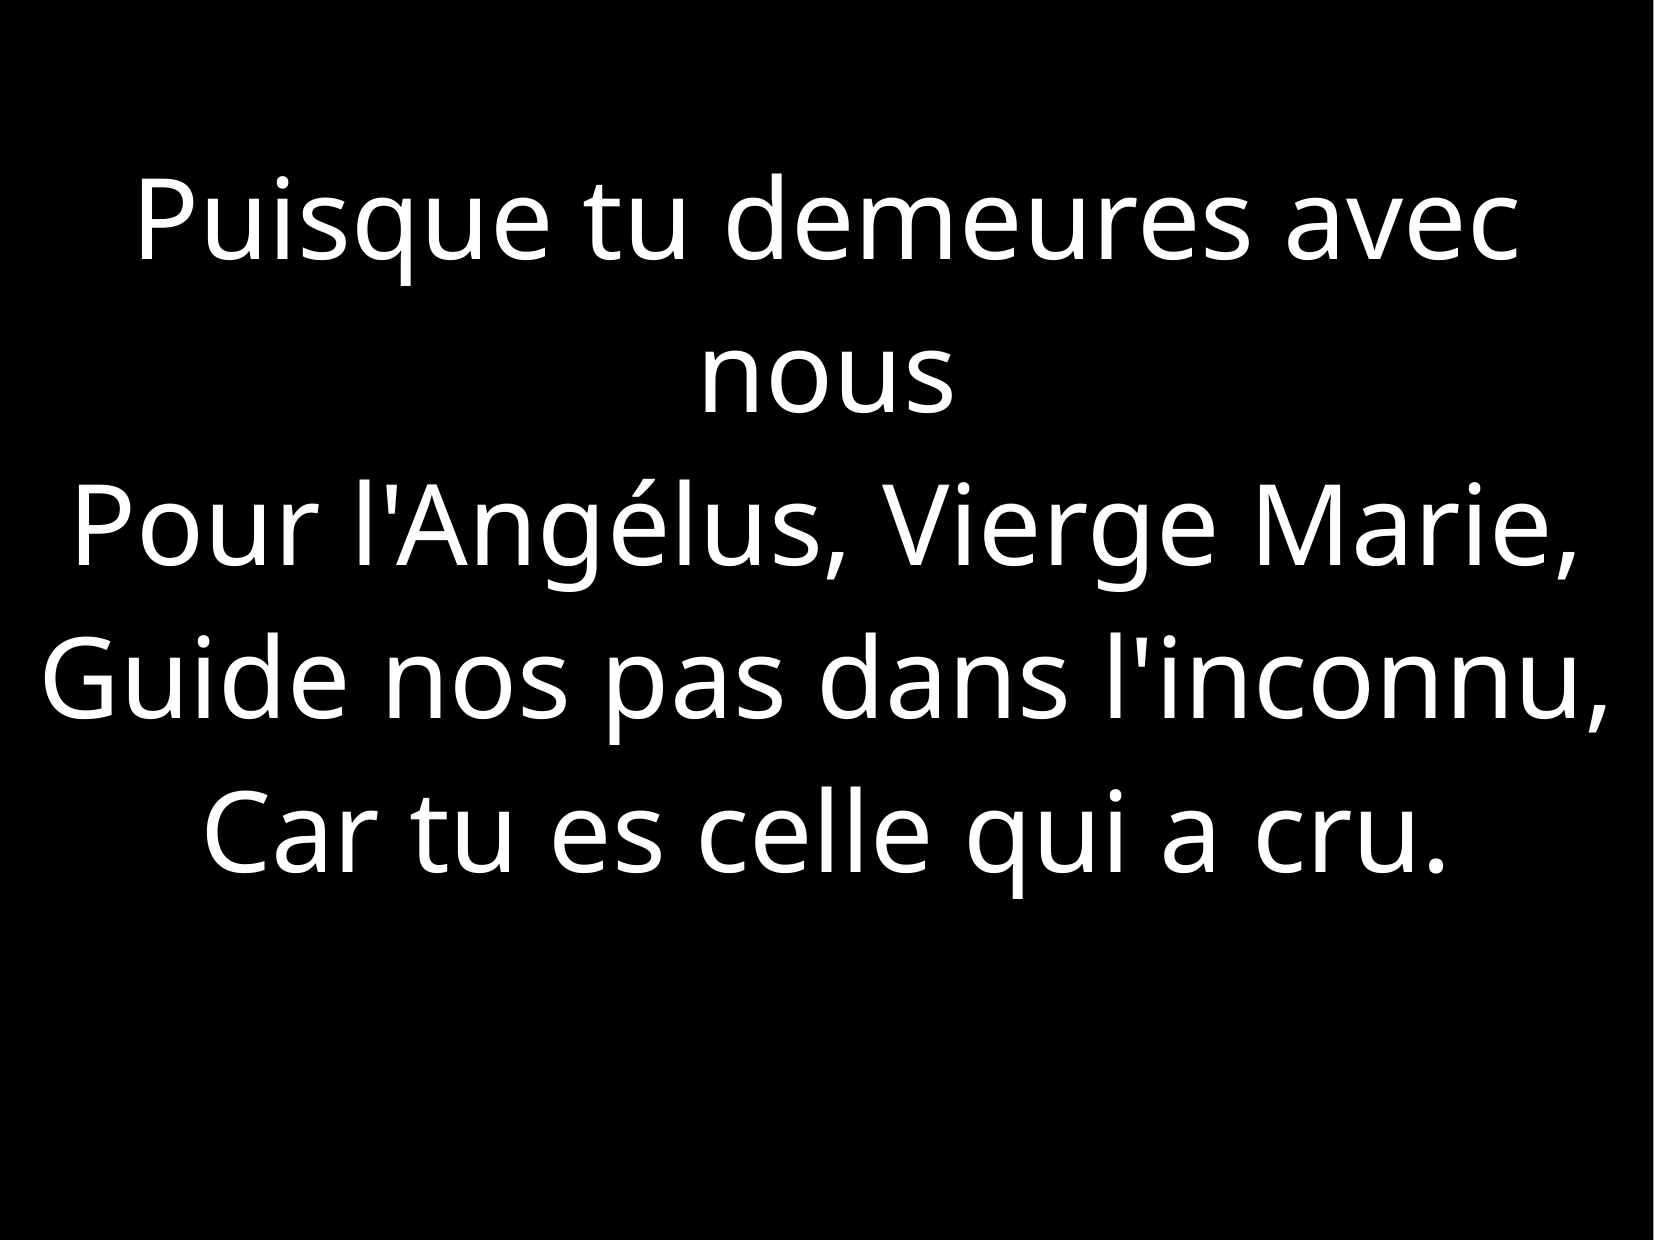

# Puisque tu demeures avec nous
Pour l'Angélus, Vierge Marie,
Guide nos pas dans l'inconnu,
Car tu es celle qui a cru.